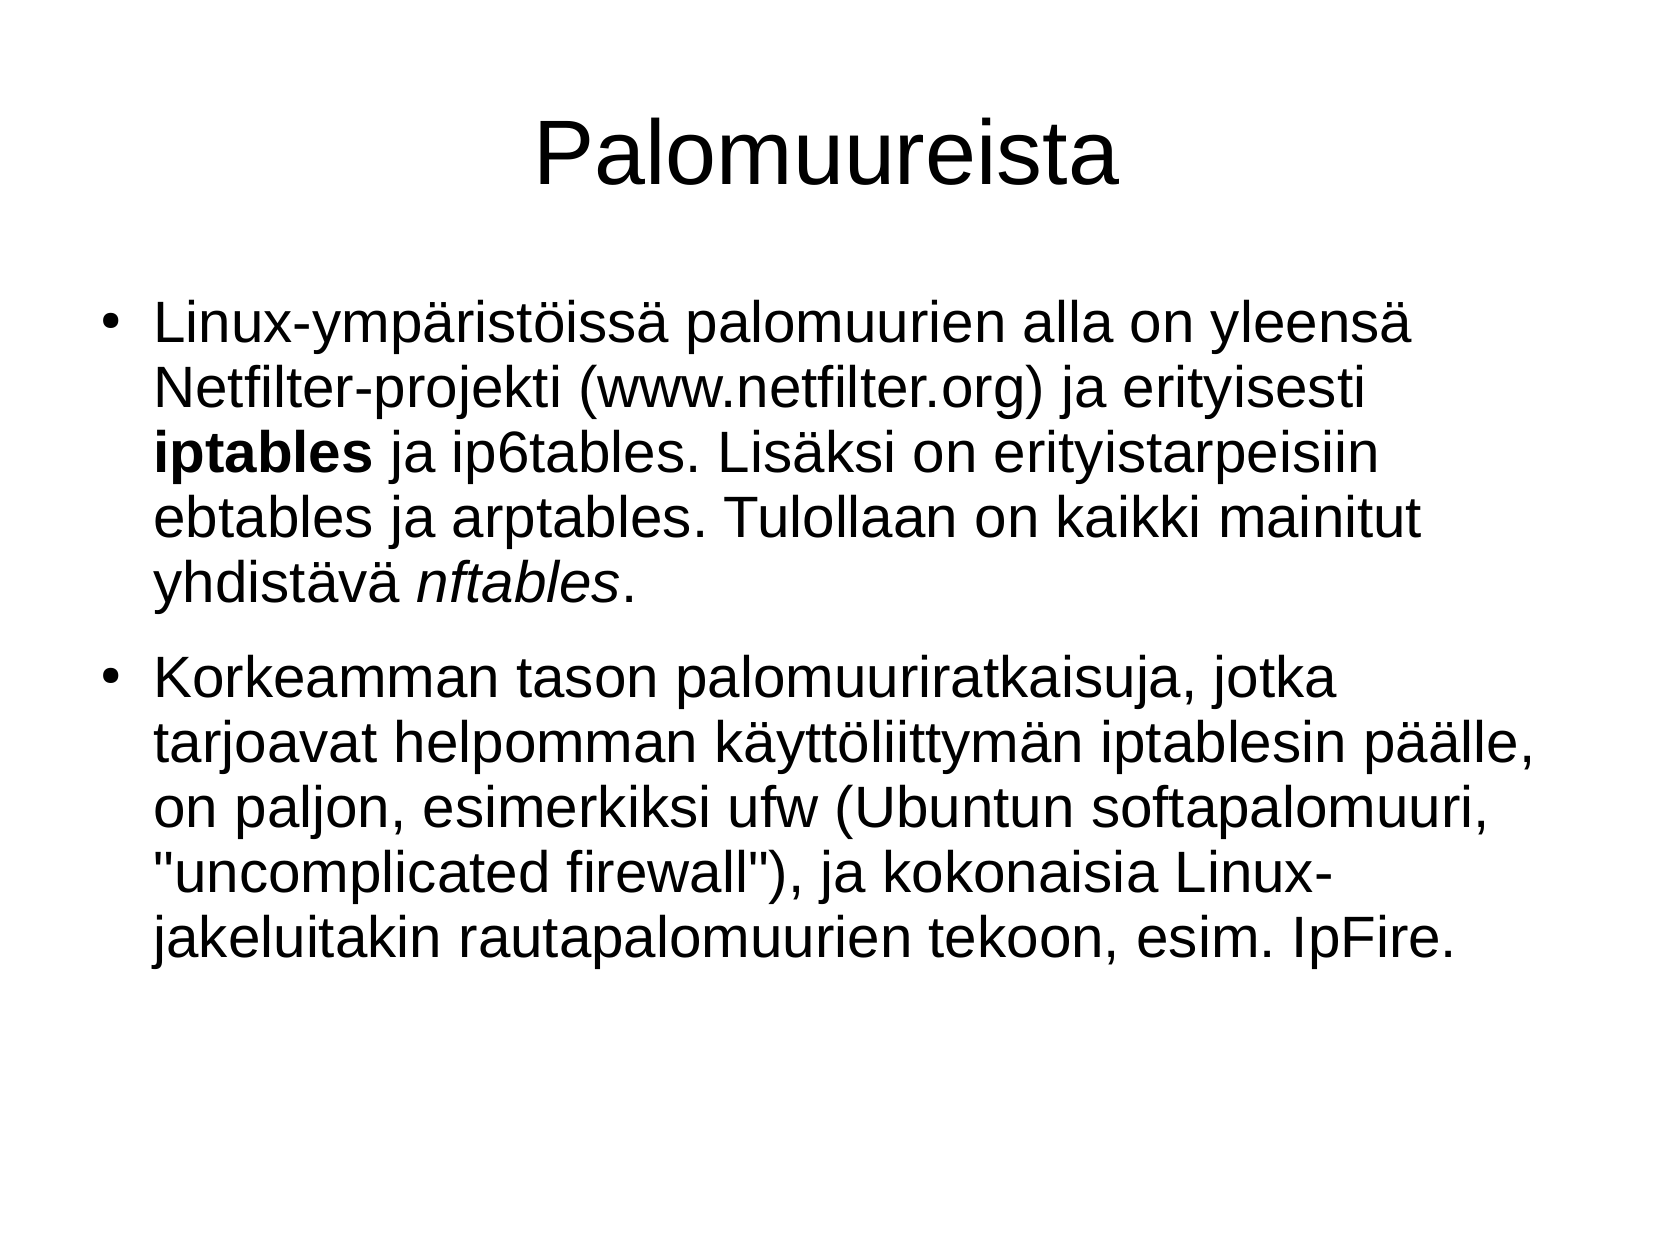

# Palomuureista
Linux-ympäristöissä palomuurien alla on yleensä Netfilter-projekti (www.netfilter.org) ja erityisesti iptables ja ip6tables. Lisäksi on erityistarpeisiin ebtables ja arptables. Tulollaan on kaikki mainitut yhdistävä nftables.
Korkeamman tason palomuuriratkaisuja, jotka tarjoavat helpomman käyttöliittymän iptablesin päälle, on paljon, esimerkiksi ufw (Ubuntun softapalomuuri, "uncomplicated firewall"), ja kokonaisia Linux-jakeluitakin rautapalomuurien tekoon, esim. IpFire.